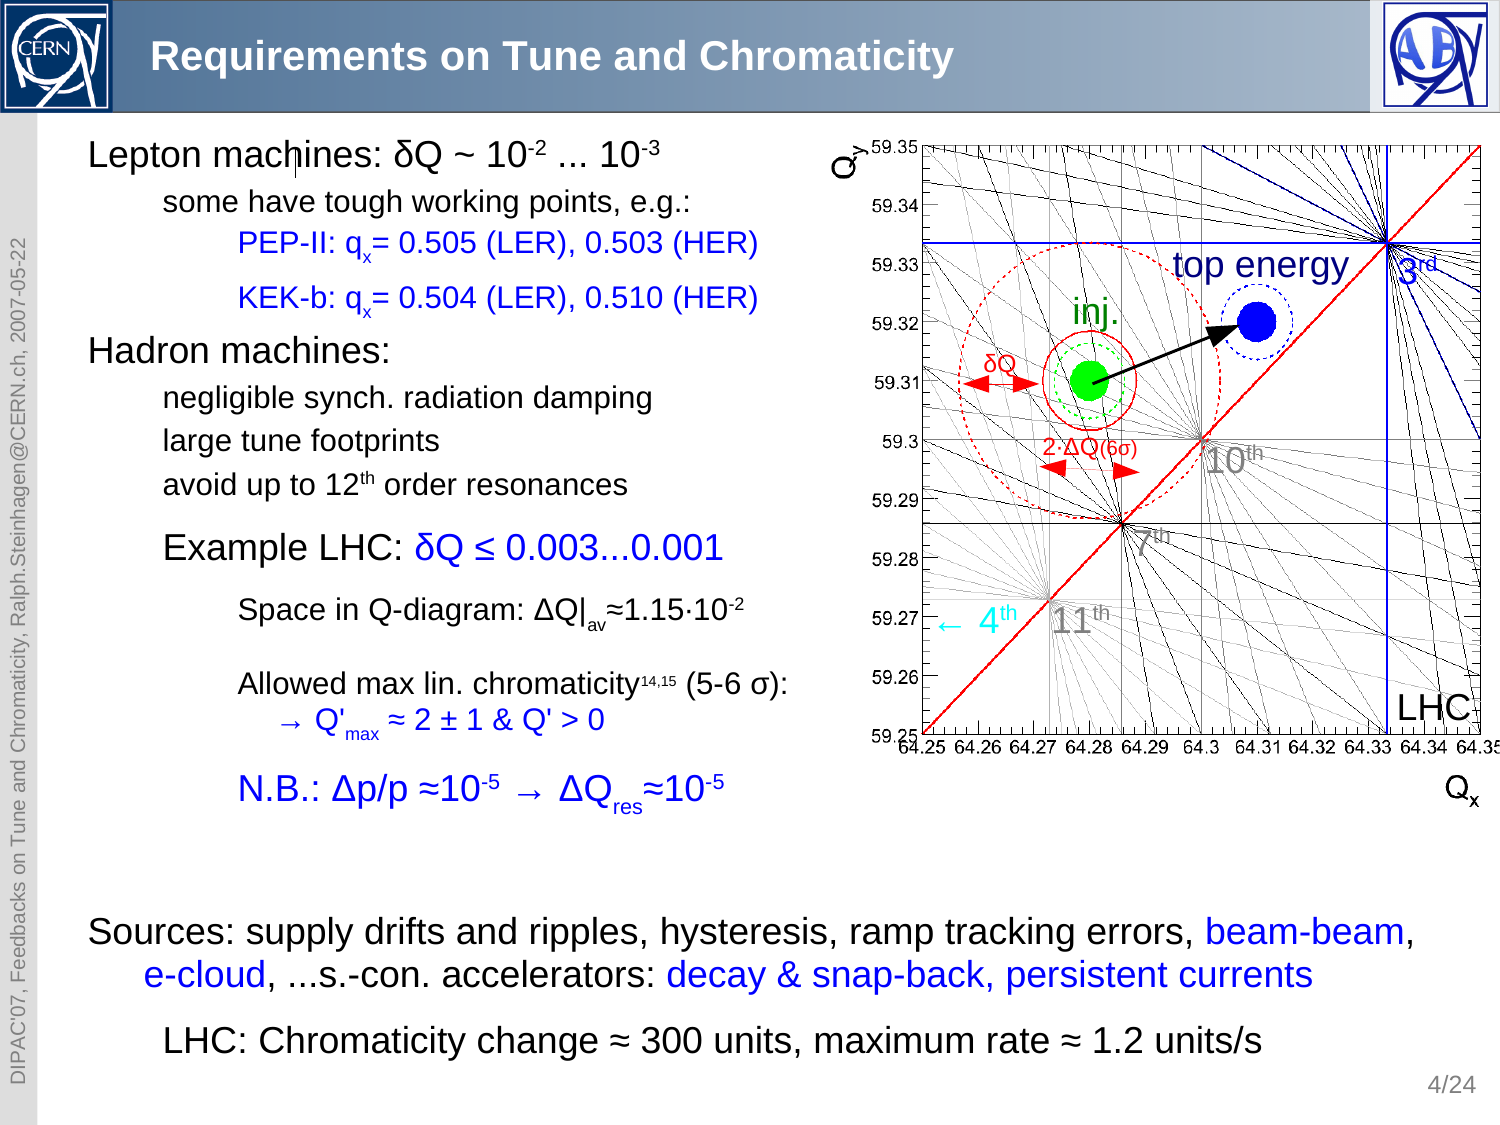

# Requirements on Tune and Chromaticity
Lepton machines: δQ ~ 10-2 ... 10-3
some have tough working points, e.g.:
PEP-II: qx= 0.505 (LER), 0.503 (HER)
KEK-b: qx= 0.504 (LER), 0.510 (HER)
Hadron machines:
negligible synch. radiation damping
large tune footprints
avoid up to 12th order resonances
Example LHC: δQ ≤ 0.003...0.001
Space in Q-diagram: ΔQ|av≈1.15∙10-2
Allowed max lin. chromaticity14,15 (5-6 σ): 				 → Q'max ≈ 2 ± 1 & Q' > 0
N.B.: Δp/p ≈10-5 → ΔQres≈10-5
Sources: supply drifts and ripples, hysteresis, ramp tracking errors, beam-beam, e-cloud, ...s.-con. accelerators: decay & snap-back, persistent currents
LHC: Chromaticity change ≈ 300 units, maximum rate ≈ 1.2 units/s
top energy
3rd
inj.
δQ
2∙ΔQ(6σ)
10th
7th
← 4th
11th
LHC